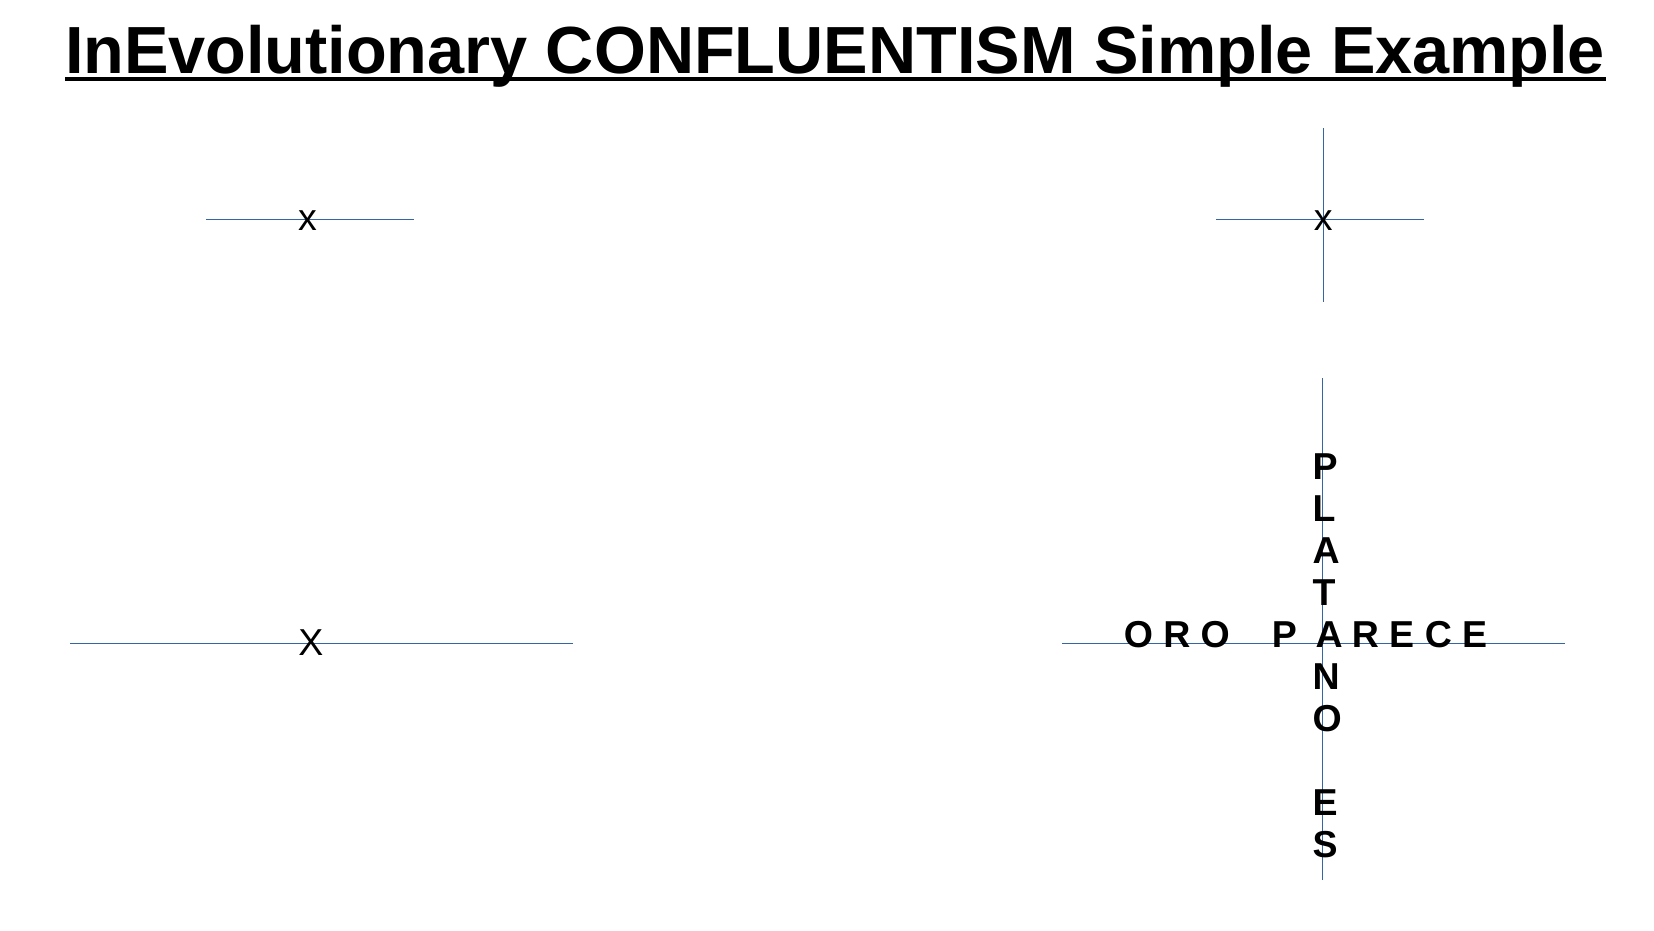

# InEvolutionary CONFLUENTISM Simple Example
x
x
 P
 L
 A
 T
 O R O P A R E C E
 N
 O
 E
 S
X